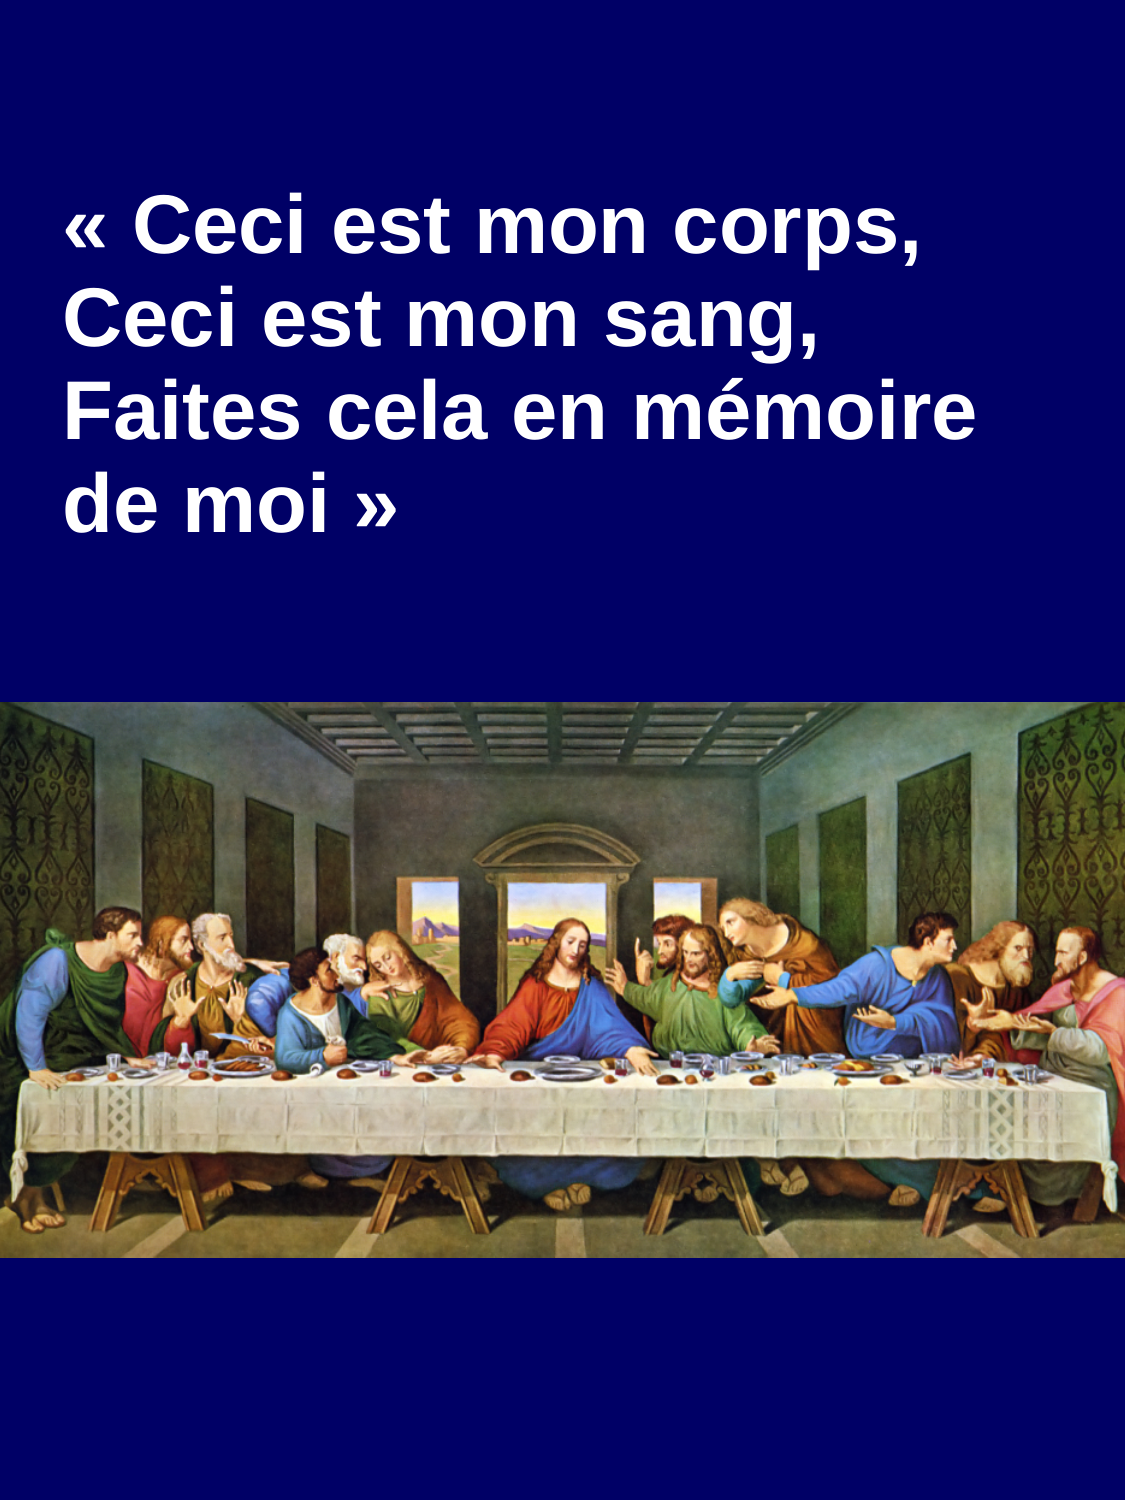

« Ceci est mon corps,
Ceci est mon sang,
Faites cela en mémoire de moi »